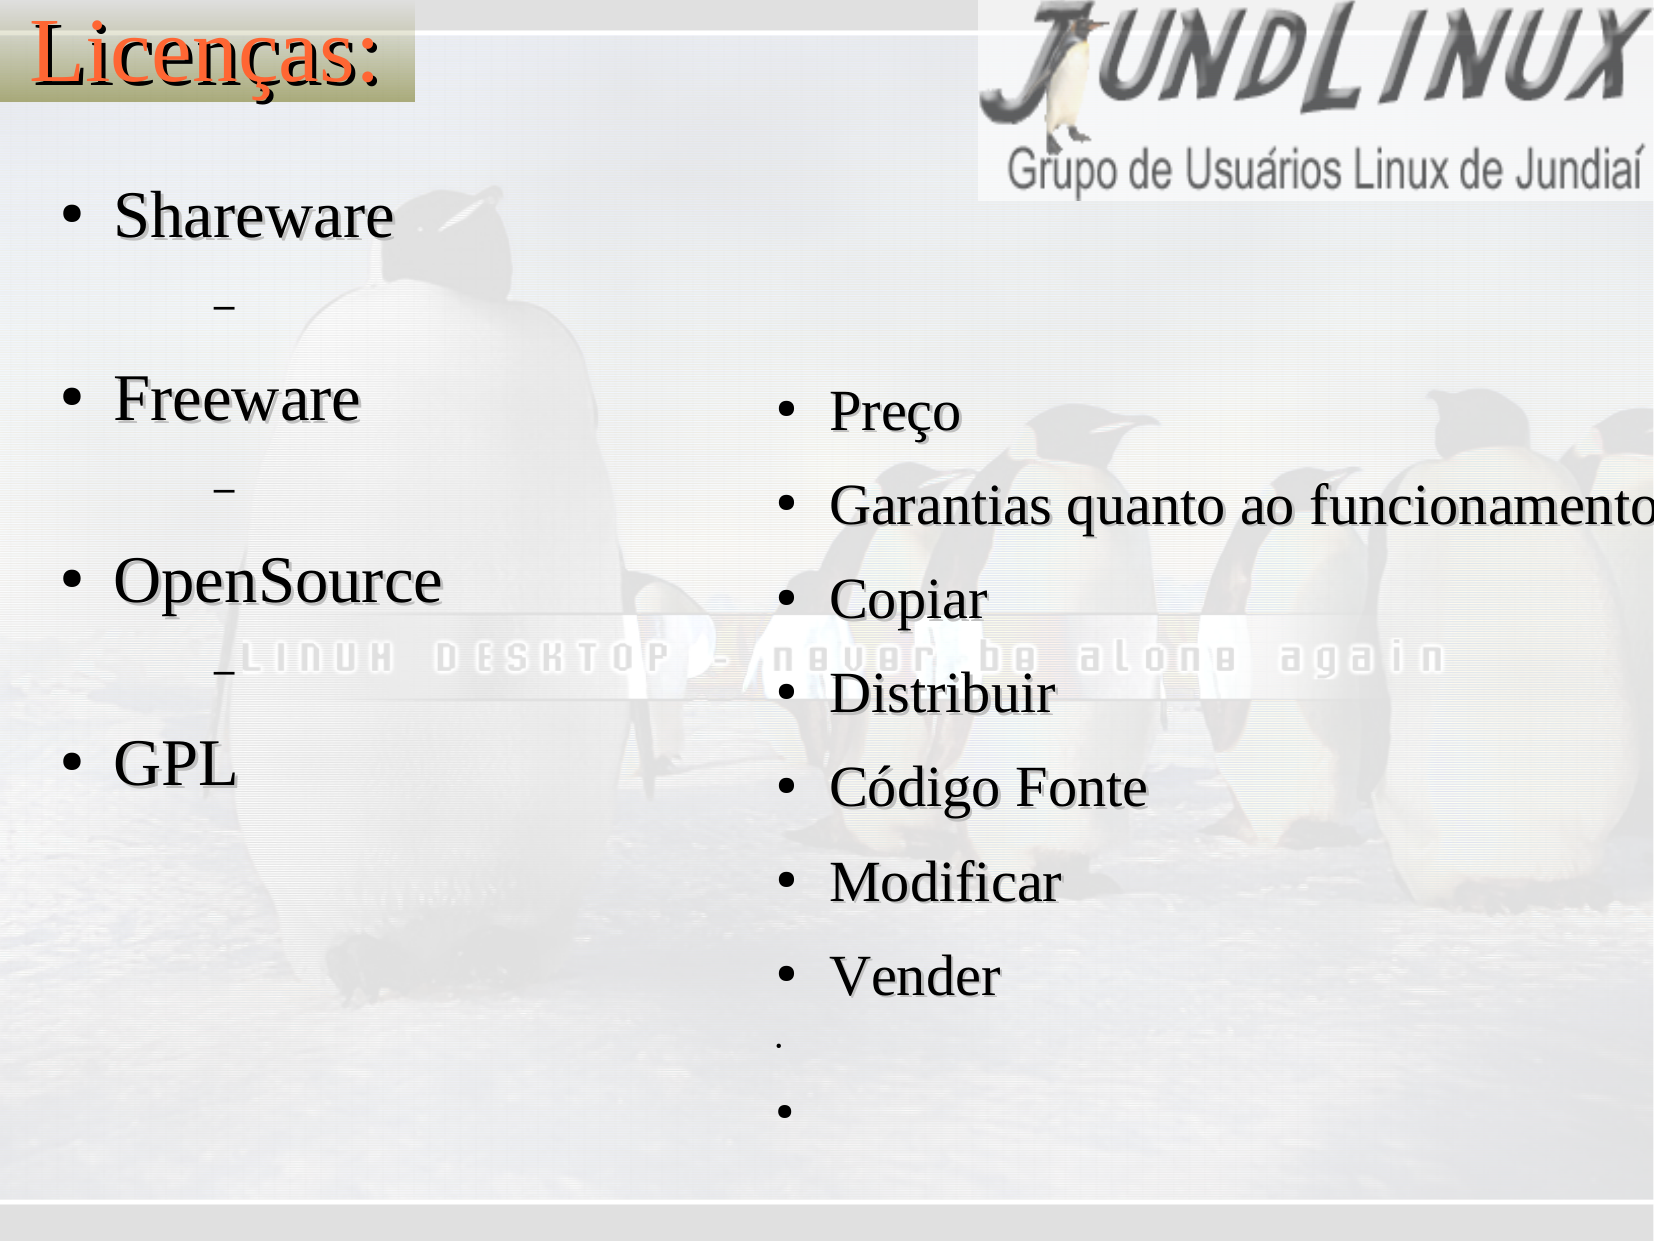

Licenças:
# Shareware
Freeware
OpenSource
GPL
Preço
Garantias quanto ao funcionamento
Copiar
Distribuir
Código Fonte
Modificar
Vender